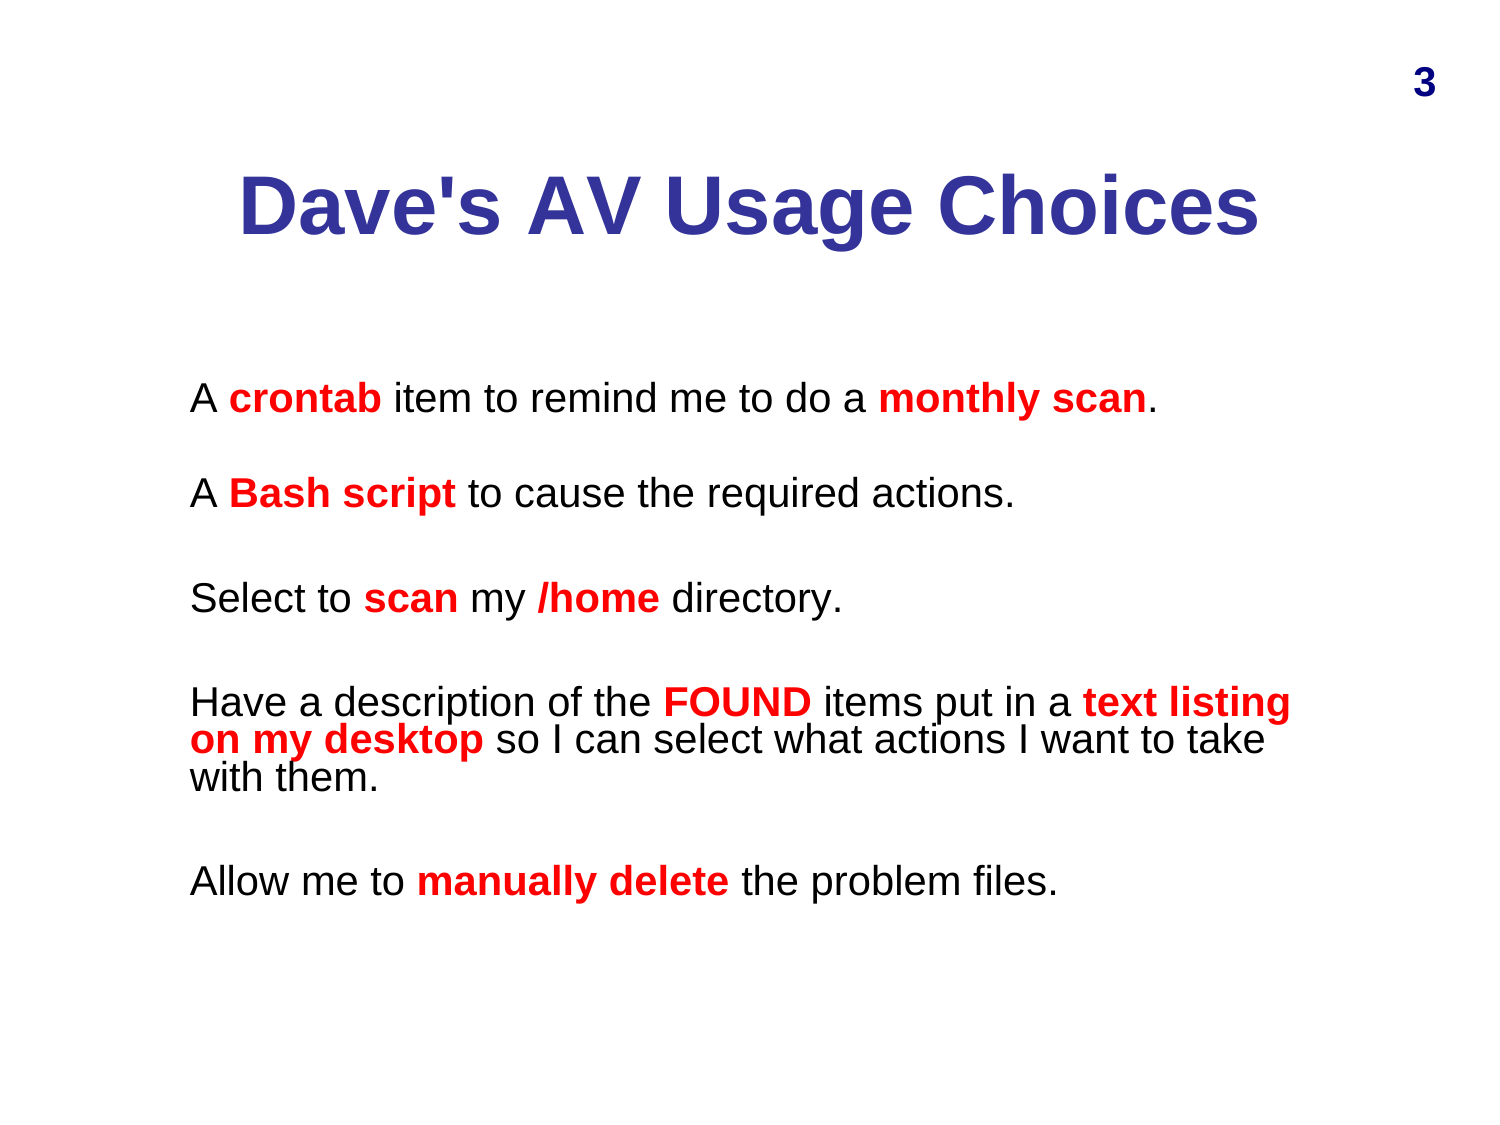

3
# Dave's AV Usage Choices
A crontab item to remind me to do a monthly scan.
A Bash script to cause the required actions.
Select to scan my /home directory.
Have a description of the FOUND items put in a text listing on my desktop so I can select what actions I want to take with them.
Allow me to manually delete the problem files.